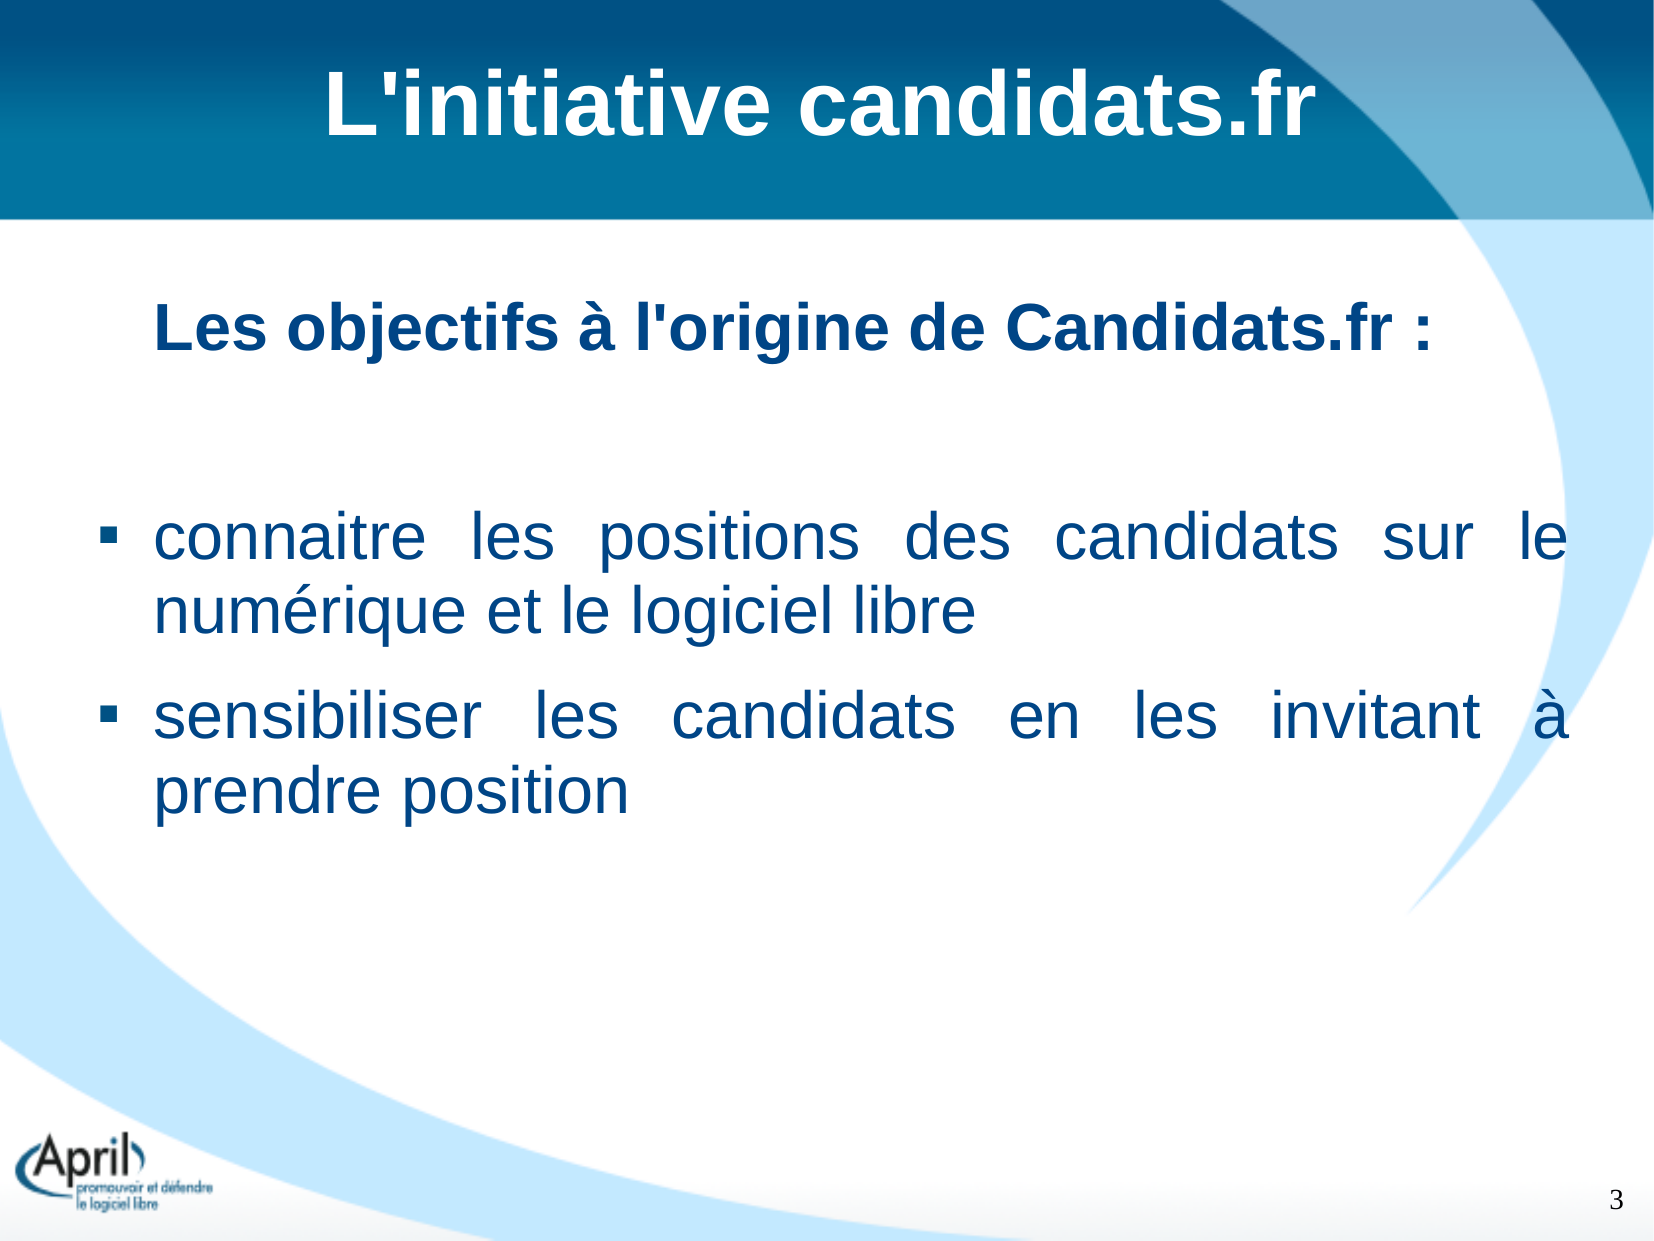

# L'initiative candidats.fr
Les objectifs à l'origine de Candidats.fr :
connaitre les positions des candidats sur le numérique et le logiciel libre
sensibiliser les candidats en les invitant à prendre position
3